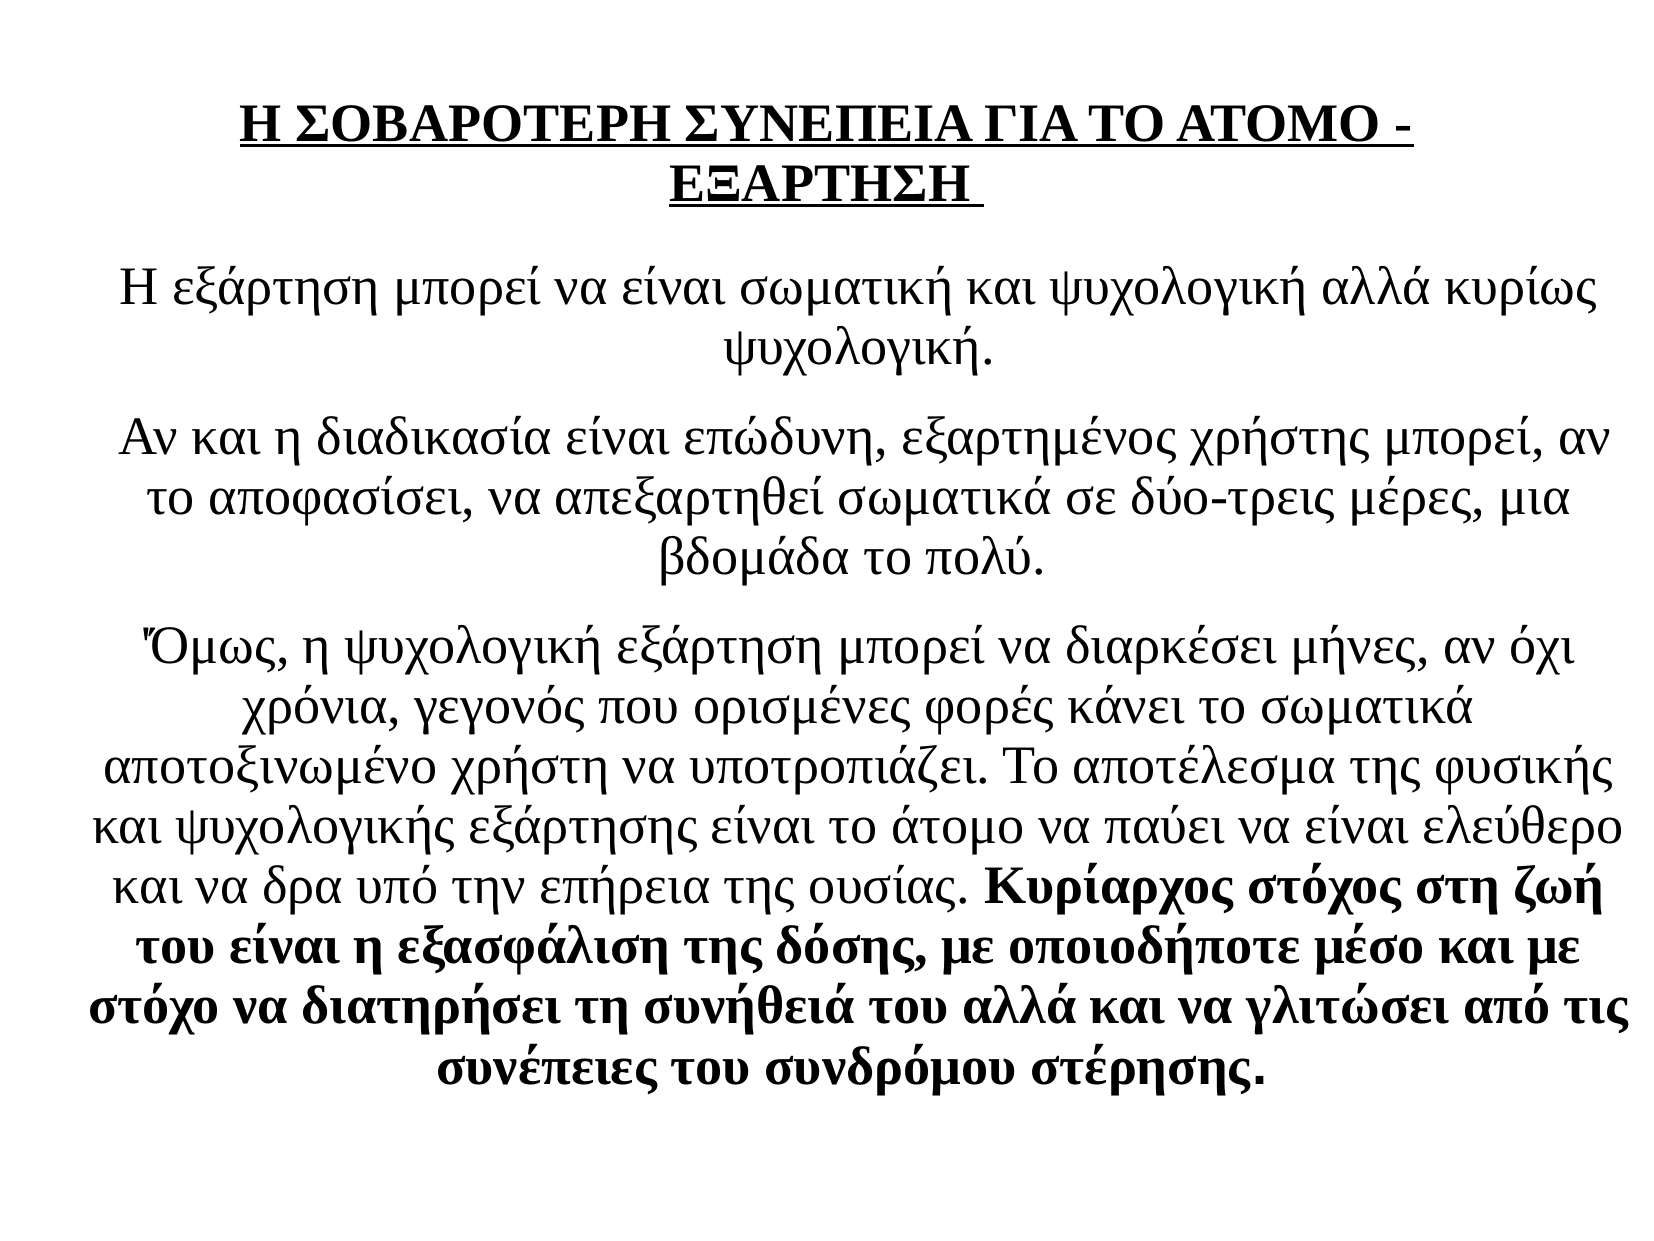

# Η ΣΟΒΑΡΟΤΕΡΗ ΣΥΝΕΠΕΙΑ ΓΙΑ ΤΟ ΑΤΟΜΟ - ΕΞΑΡΤΗΣΗ
Η εξάρτηση μπορεί να είναι σωματική και ψυχολογική αλλά κυρίως ψυχολογική.
 Αν και η διαδικασία είναι επώδυνη, εξαρτημένος χρήστης μπορεί, αν το αποφασίσει, να απεξαρτηθεί σωματικά σε δύο-τρεις μέρες, μια βδομάδα το πολύ.
'Όμως, η ψυχολογική εξάρτηση μπορεί να διαρκέσει μήνες, αν όχι χρόνια, γεγονός που ορισμένες φορές κάνει το σωματικά αποτοξινωμένο χρήστη να υποτροπιάζει. Το αποτέλεσμα της φυσικής και ψυχολογικής εξάρτησης είναι το άτομο να παύει να είναι ελεύθερο και να δρα υπό την επήρεια της ουσίας. Κυρίαρχος στόχος στη ζωή του είναι η εξασφάλιση της δόσης, με οποιοδήποτε μέσο και με στόχο να διατηρήσει τη συνήθειά του αλλά και να γλιτώσει από τις συνέπειες του συνδρόμου στέρησης.